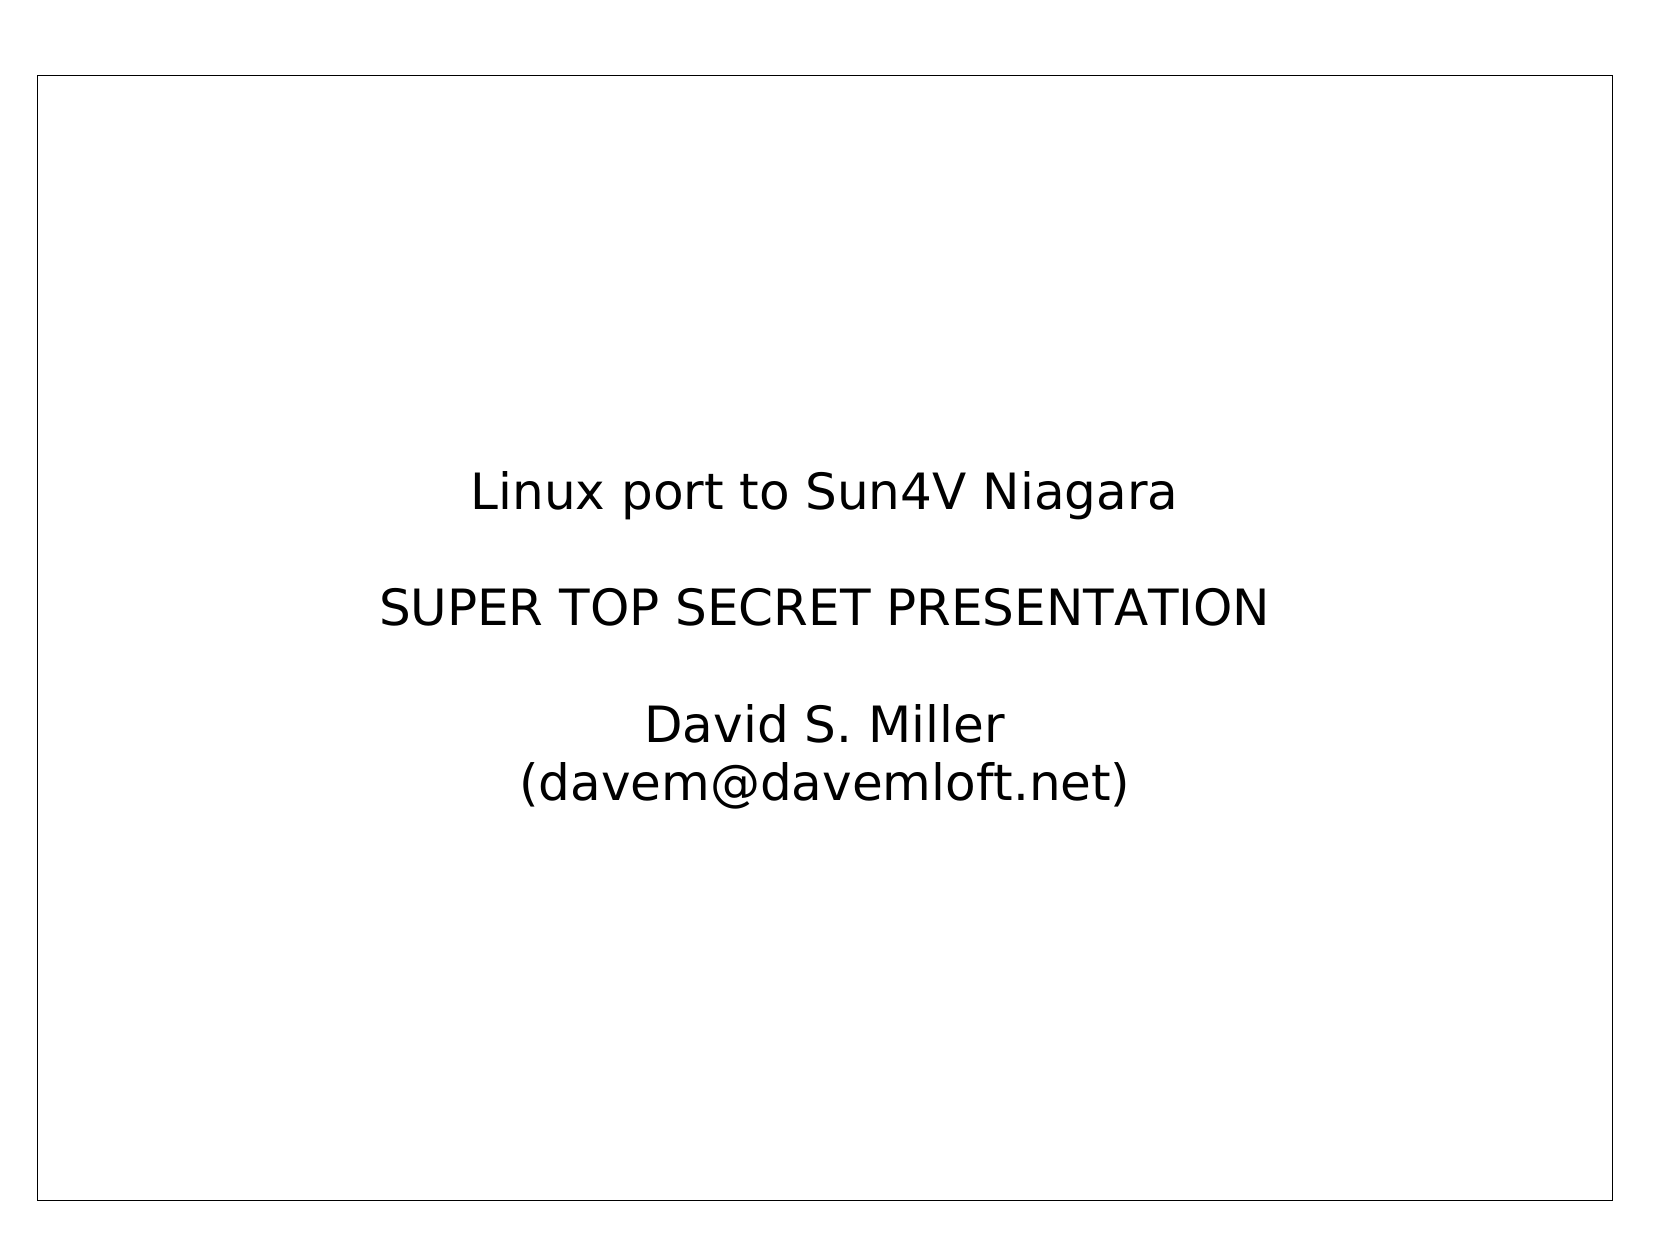

Linux port to Sun4V Niagara
SUPER TOP SECRET PRESENTATION
David S. Miller
(davem@davemloft.net)